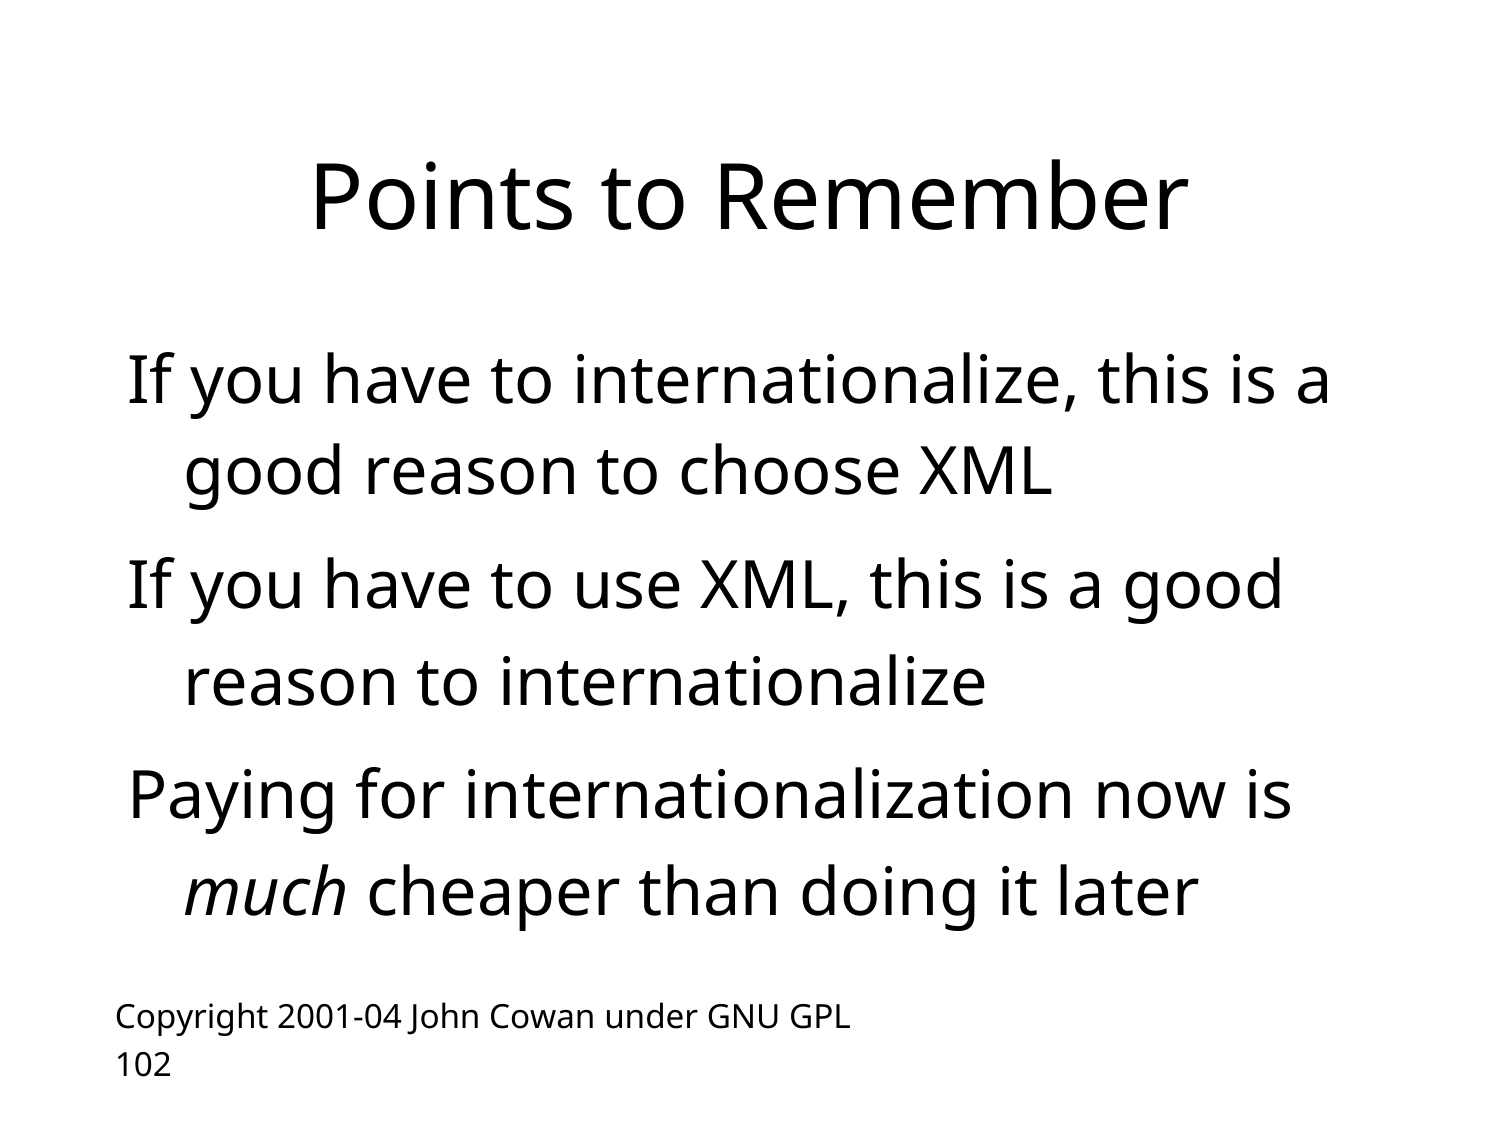

# Points to Remember
If you have to internationalize, this is a good reason to choose XML
If you have to use XML, this is a good reason to internationalize
Paying for internationalization now is much cheaper than doing it later